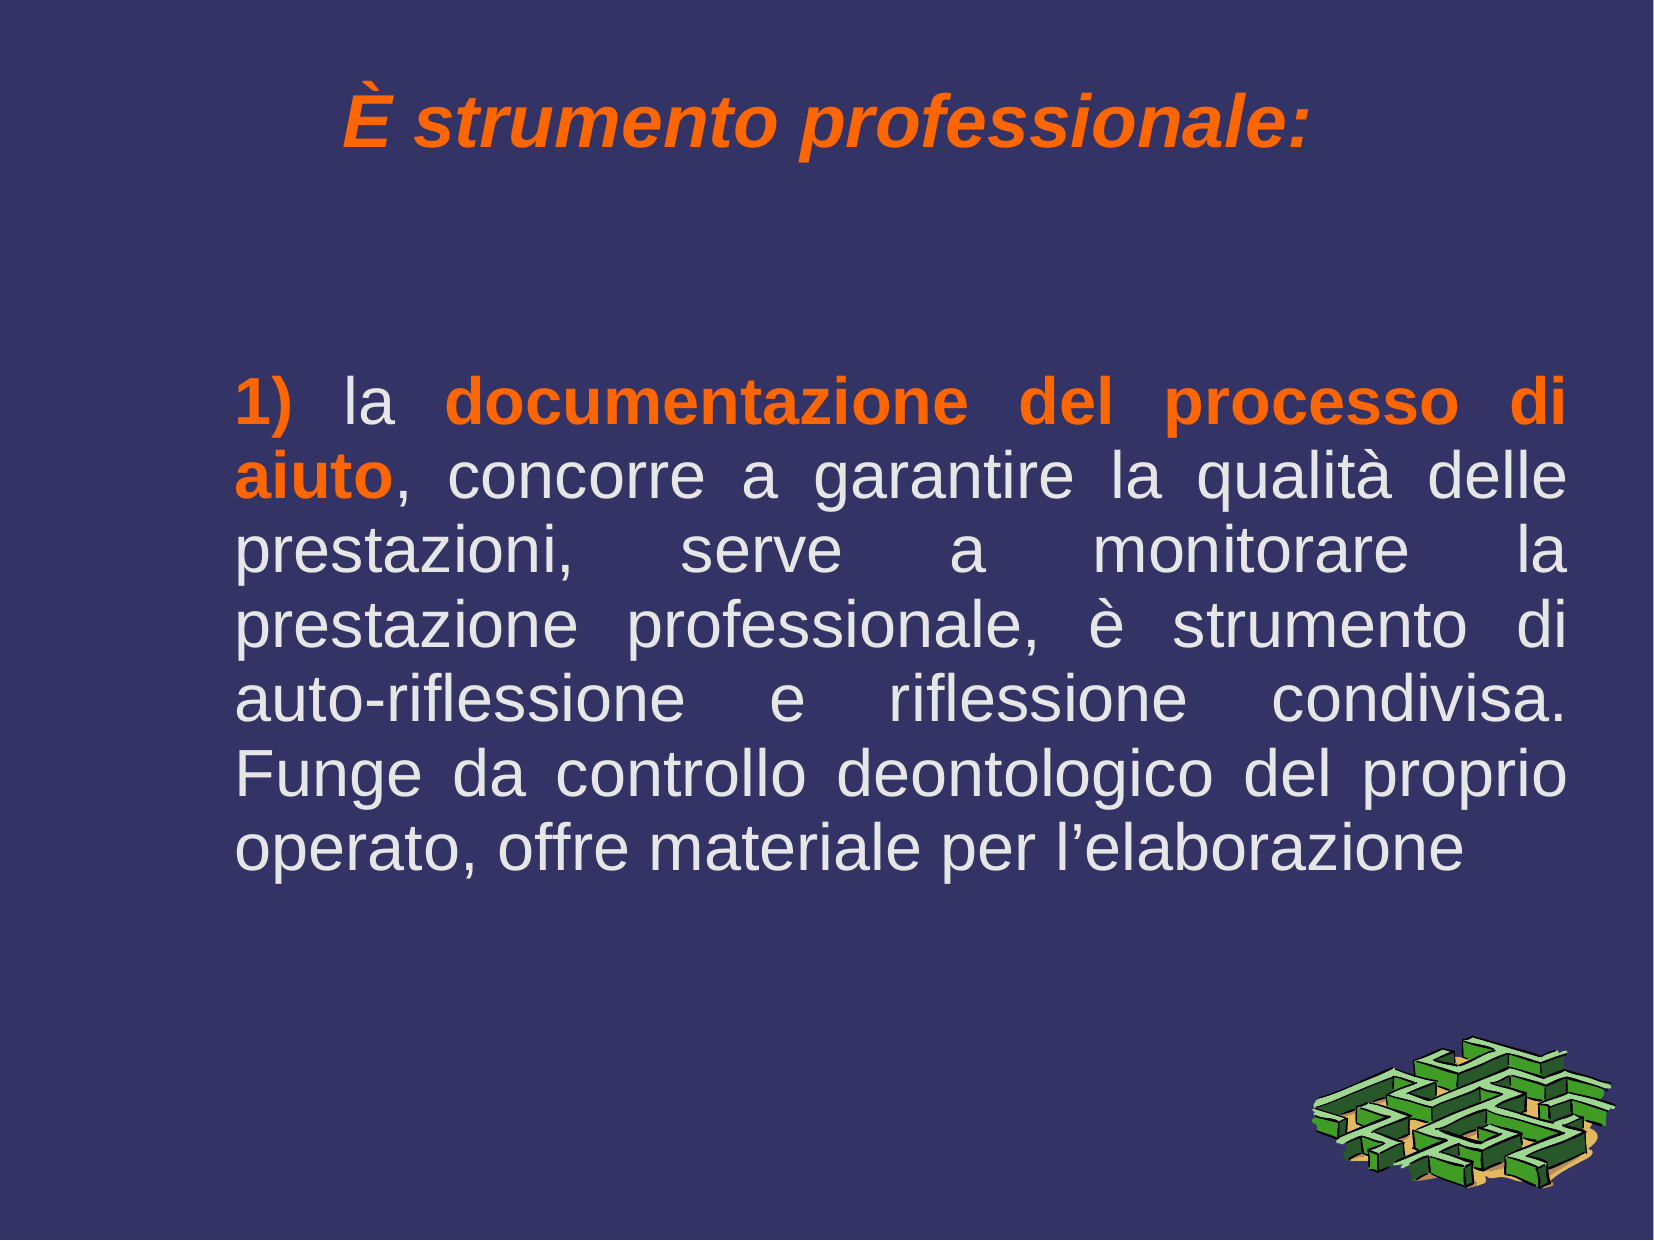

È strumento professionale:
	1) la documentazione del processo di aiuto, concorre a garantire la qualità delle prestazioni, serve a monitorare la prestazione professionale, è strumento di auto-riflessione e riflessione condivisa. Funge da controllo deontologico del proprio operato, offre materiale per l’elaborazione